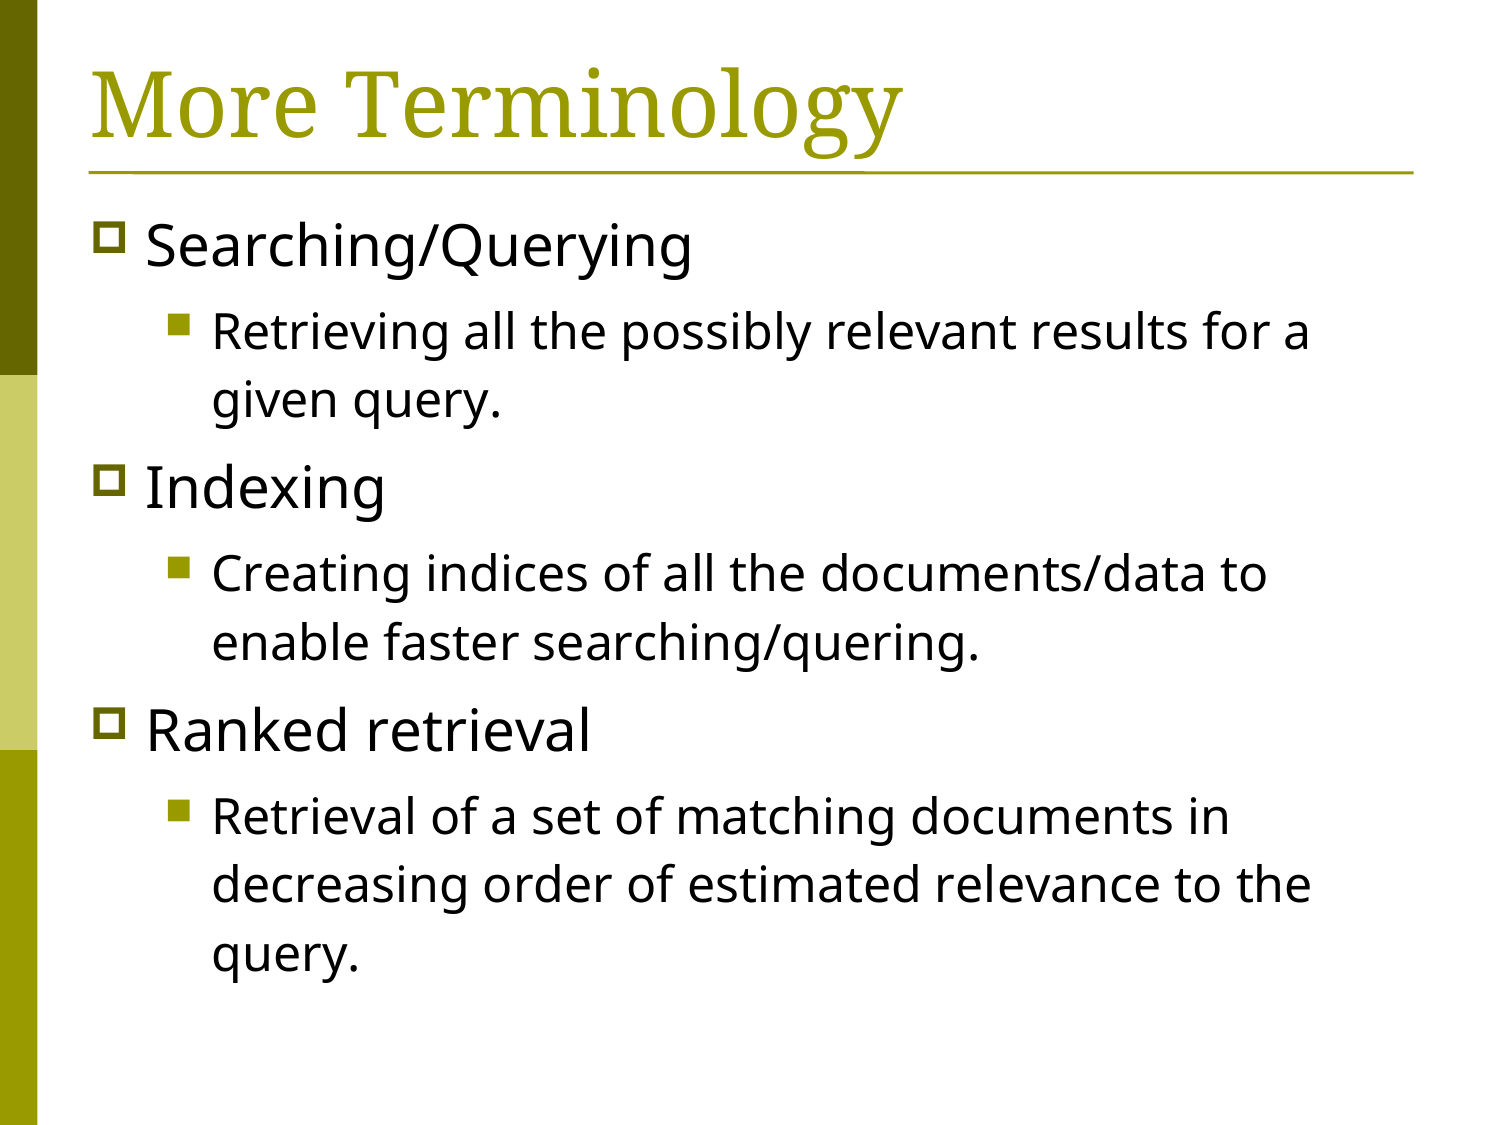

# More Terminology
Searching/Querying
Retrieving all the possibly relevant results for a given query.
Indexing
Creating indices of all the documents/data to enable faster searching/quering.
Ranked retrieval
Retrieval of a set of matching documents in decreasing order of estimated relevance to the query.